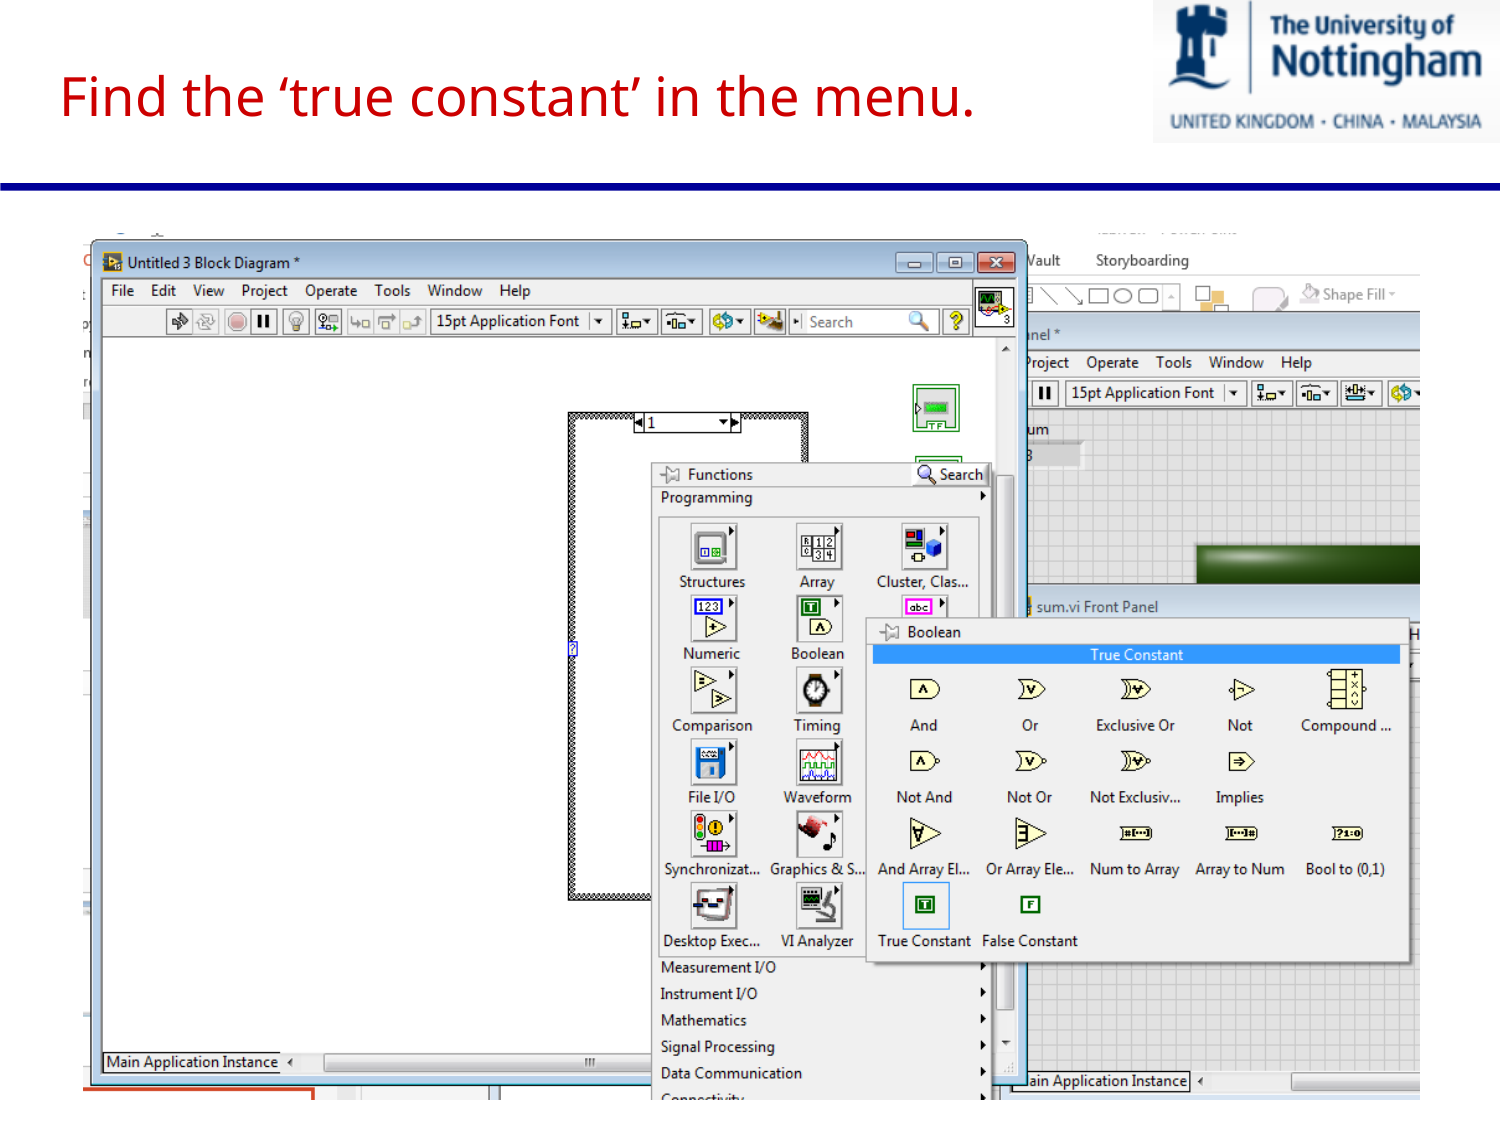

# Find the ‘true constant’ in the menu.